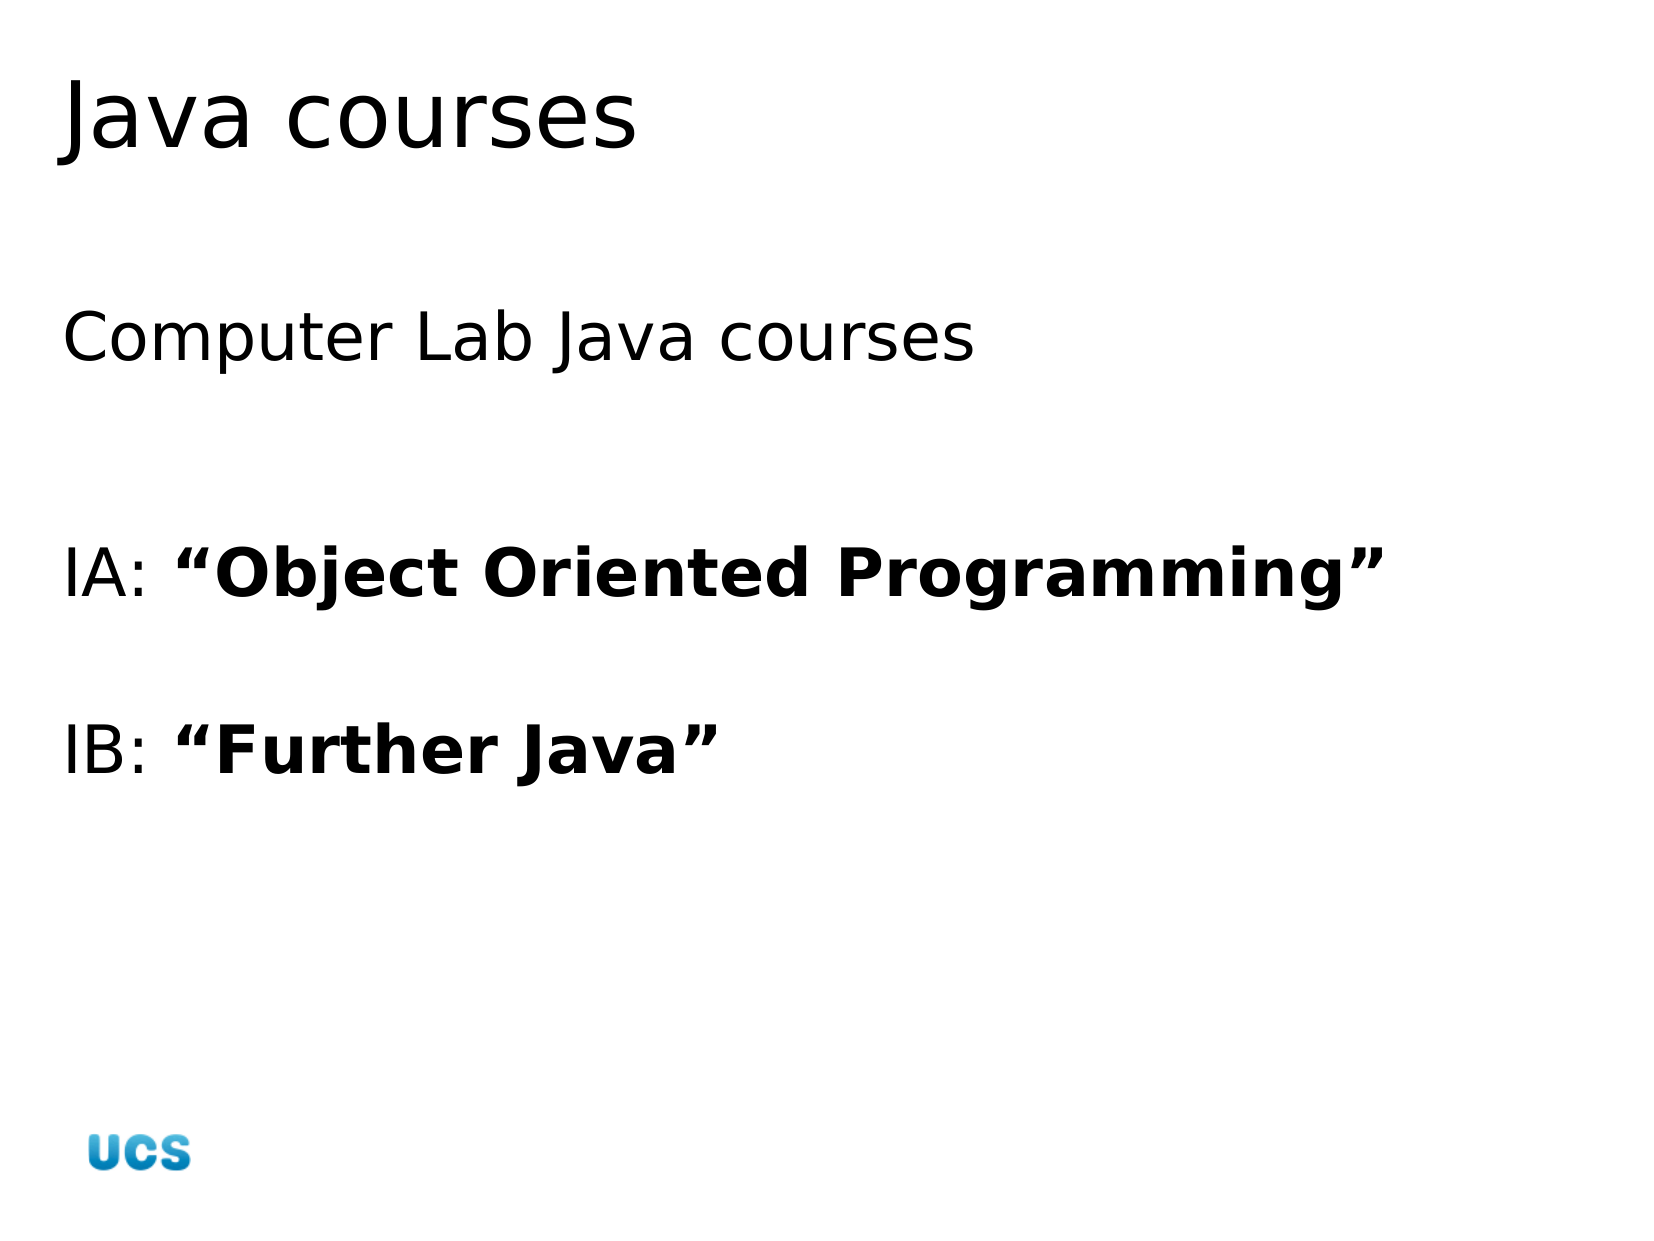

Java courses
Computer Lab Java courses
IA: “Object Oriented Programming”
IB: “Further Java”